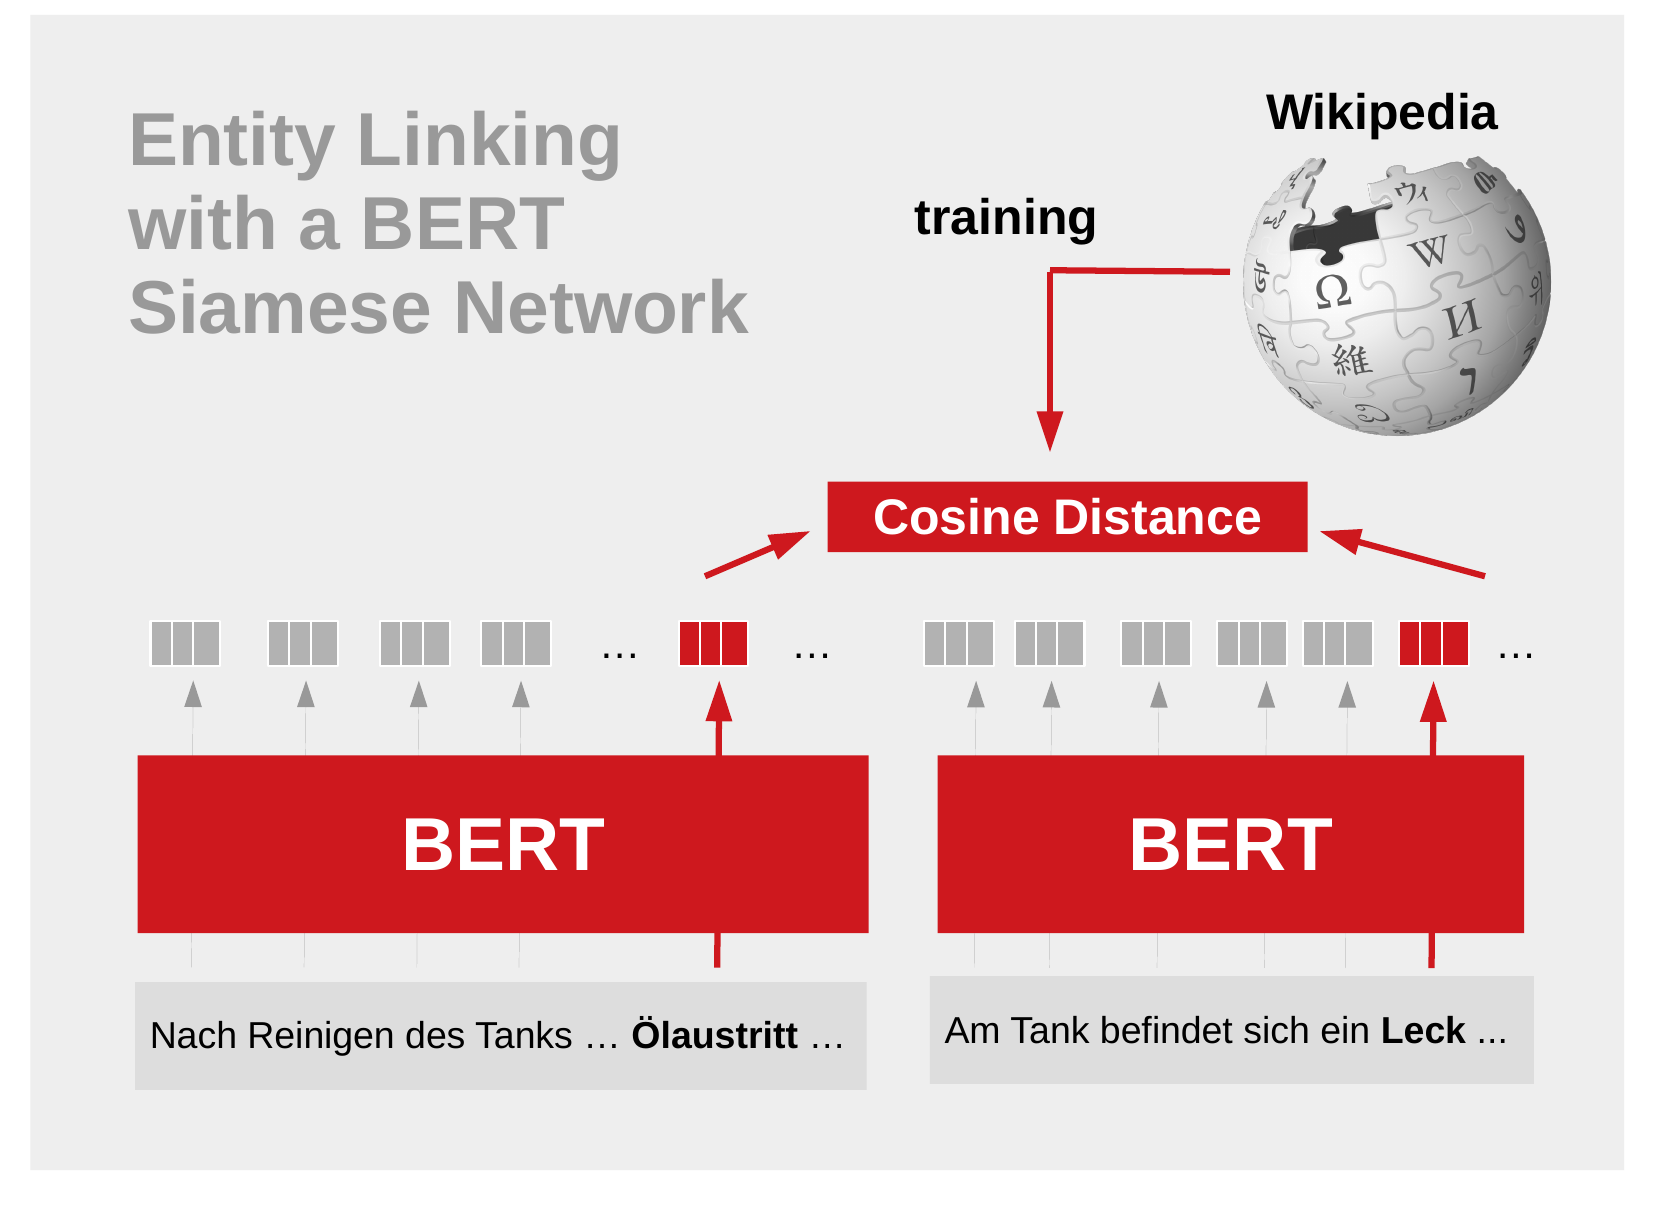

Entity Linking
 with a BERT
 Siamese Network
Wikipedia
training
Cosine Distance
…
…
…
BERT
BERT
Am Tank befindet sich ein Leck ...
Nach Reinigen des Tanks … Ölaustritt …